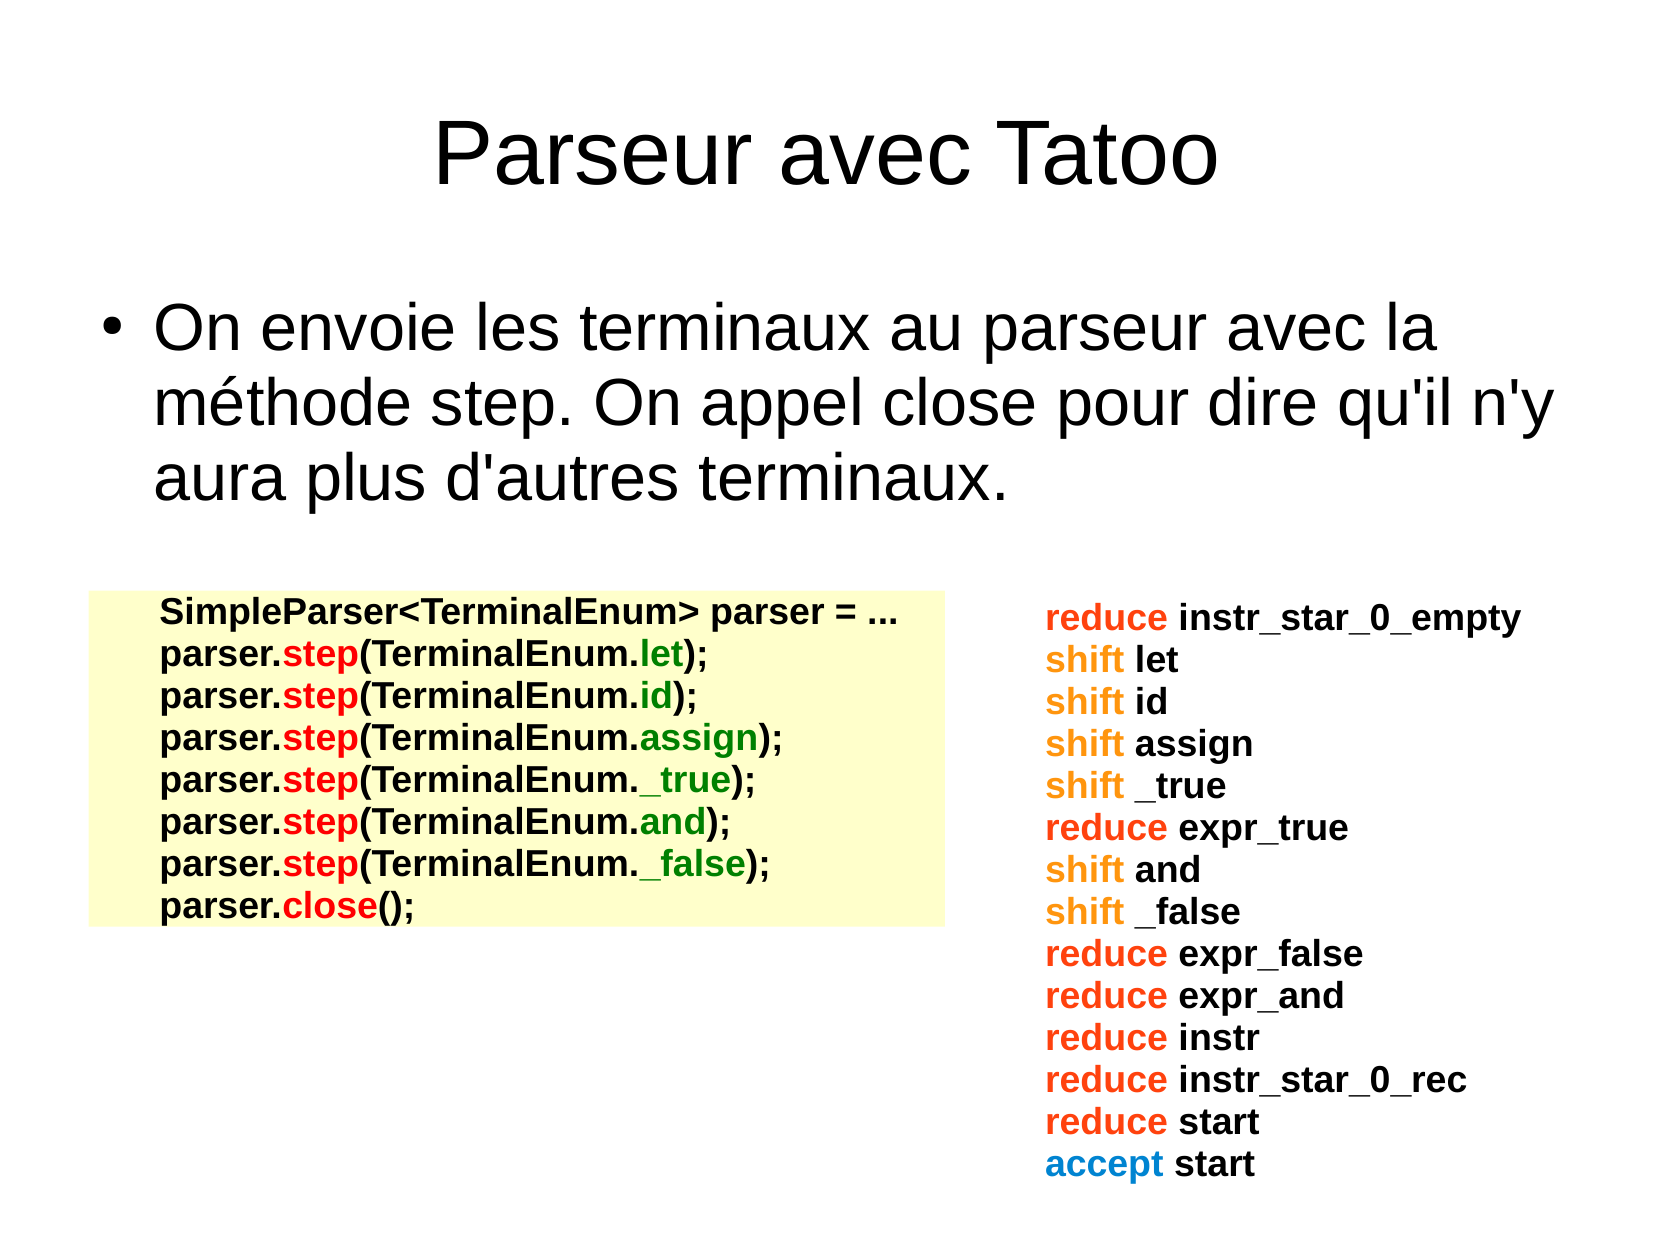

# Parseur avec Tatoo
On envoie les terminaux au parseur avec la méthode step. On appel close pour dire qu'il n'y aura plus d'autres terminaux.
SimpleParser<TerminalEnum> parser = ...
parser.step(TerminalEnum.let);
parser.step(TerminalEnum.id);
parser.step(TerminalEnum.assign);
parser.step(TerminalEnum._true);
parser.step(TerminalEnum.and);
parser.step(TerminalEnum._false);
parser.close();
reduce instr_star_0_empty
shift let
shift id
shift assign
shift _true
reduce expr_true
shift and
shift _false
reduce expr_false
reduce expr_and
reduce instr
reduce instr_star_0_rec
reduce start
accept start